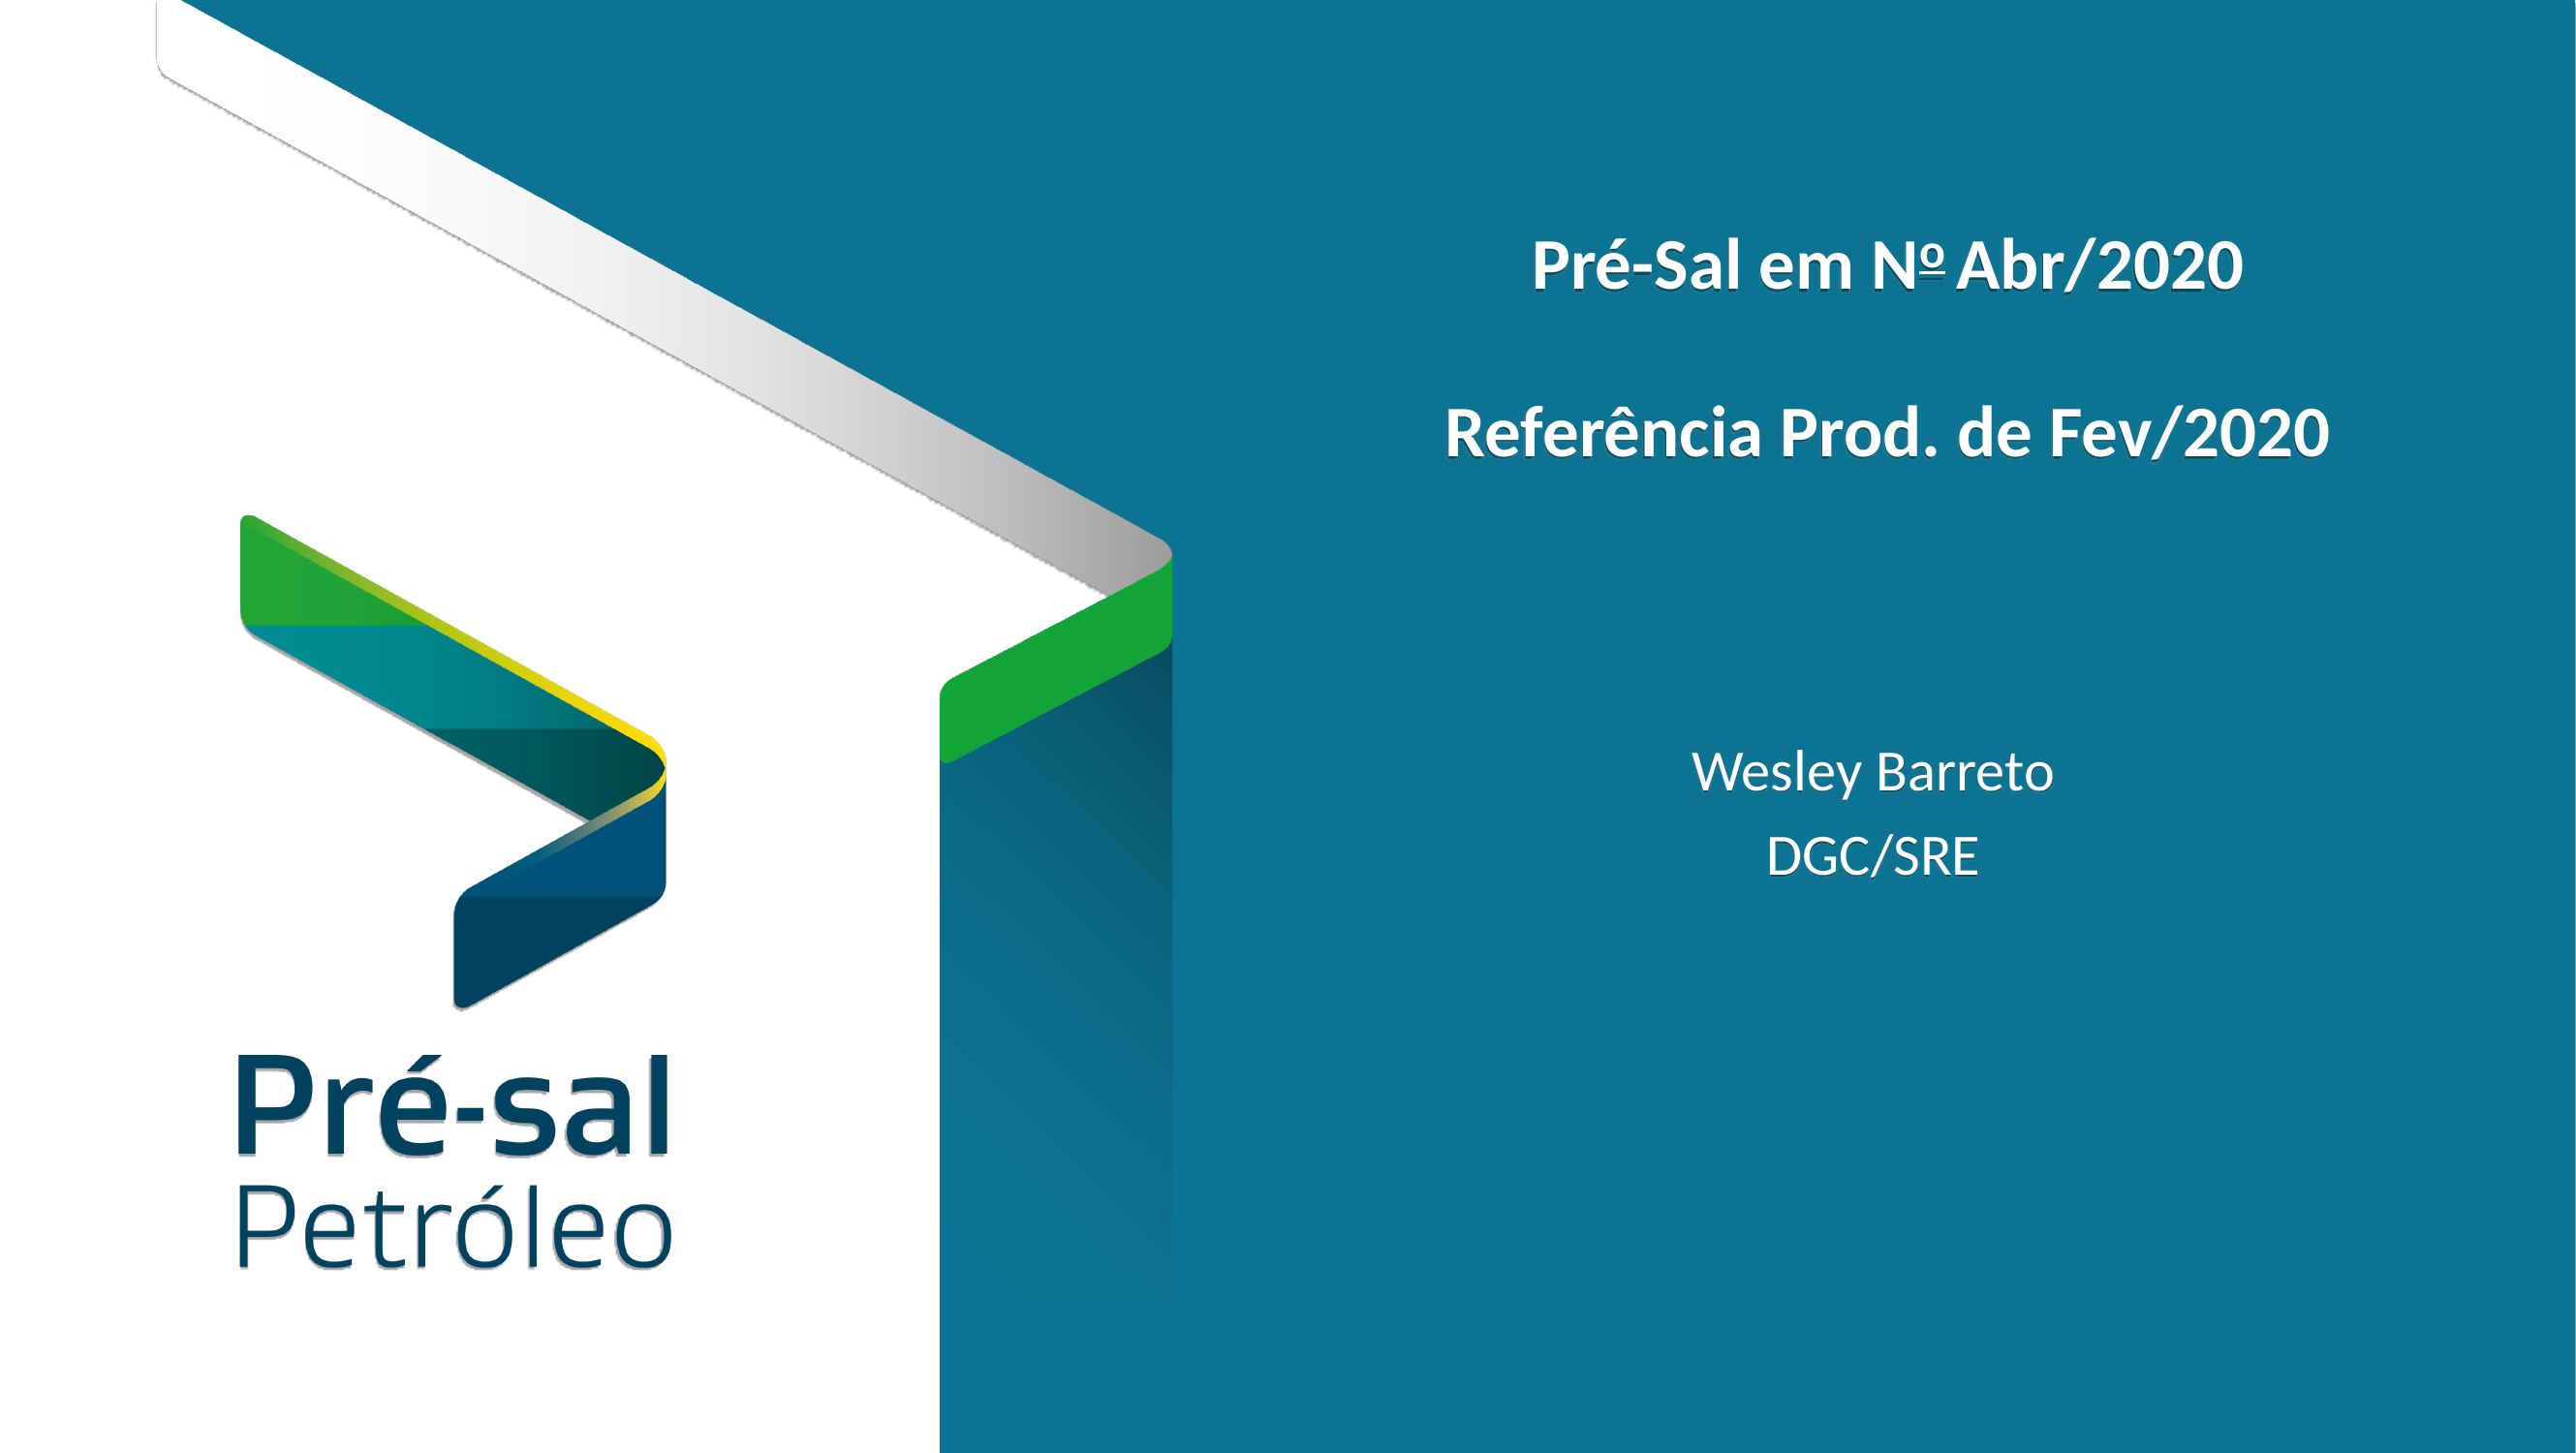

Pré-Sal em No Abr/2020
Referência Prod. de Fev/2020
Wesley Barreto
DGC/SRE